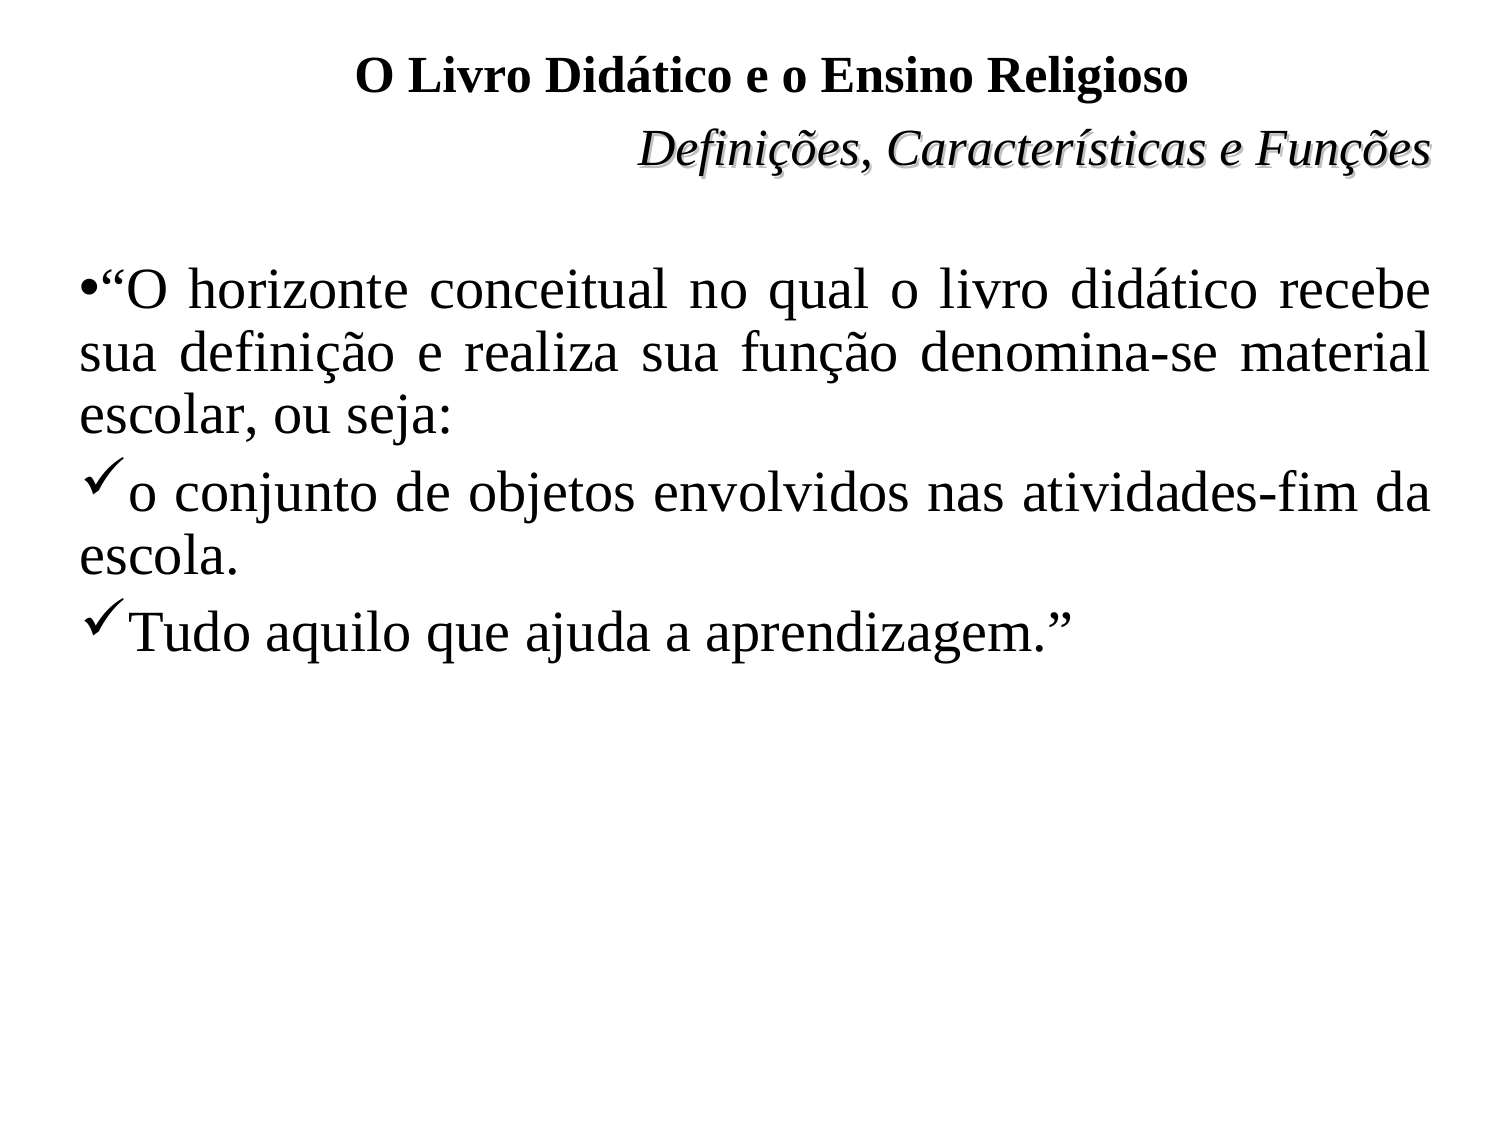

# O Livro Didático e o Ensino Religioso
Definições, Características e Funções
“O horizonte conceitual no qual o livro didático recebe sua definição e realiza sua função denomina-se material escolar, ou seja:
o conjunto de objetos envolvidos nas atividades-fim da escola.
Tudo aquilo que ajuda a aprendizagem.”